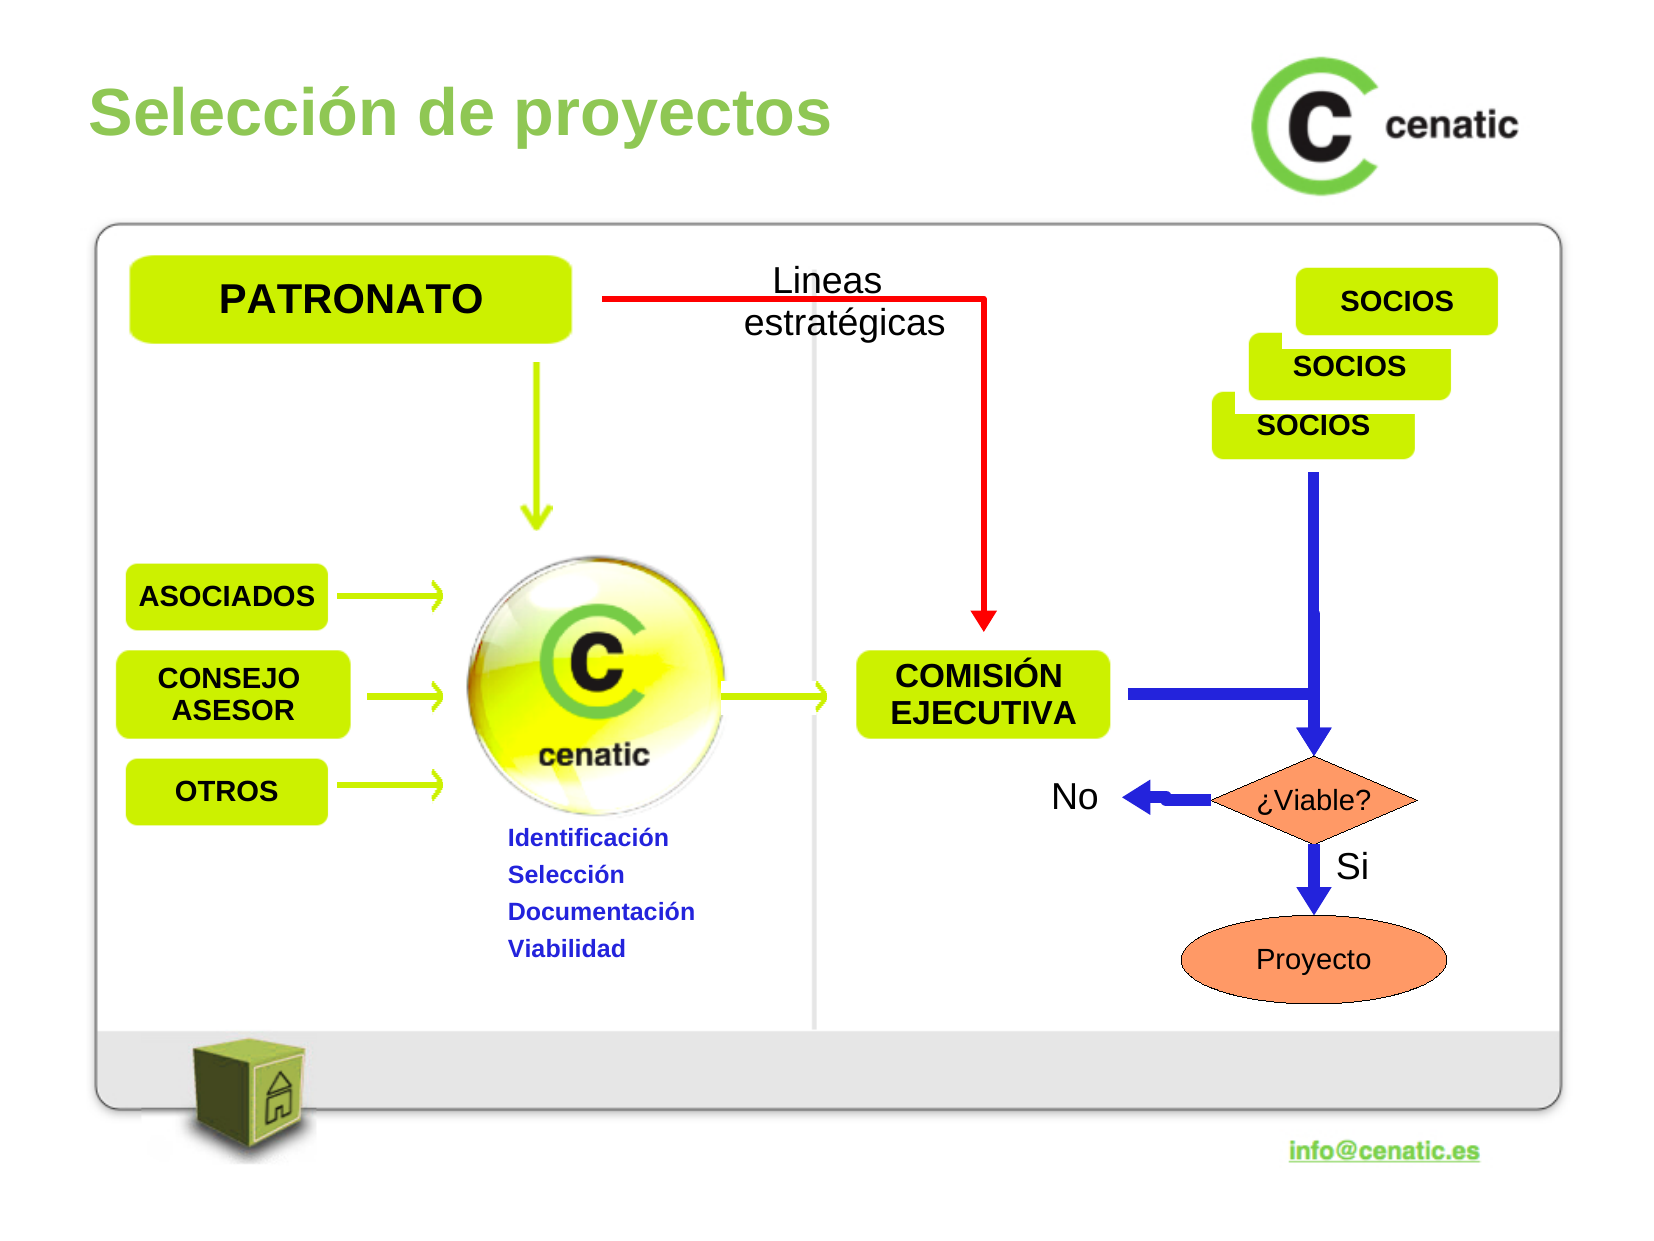

Selección de proyectos
PATRONATO
Lineas
estratégicas
SOCIOS
SOCIOS
SOCIOS
ASOCIADOS
CONSEJO
ASESOR
COMISIÓN
EJECUTIVA
OTROS
¿Viable?
No
Identificación
Selección
Documentación
Viabilidad
Si
Proyecto